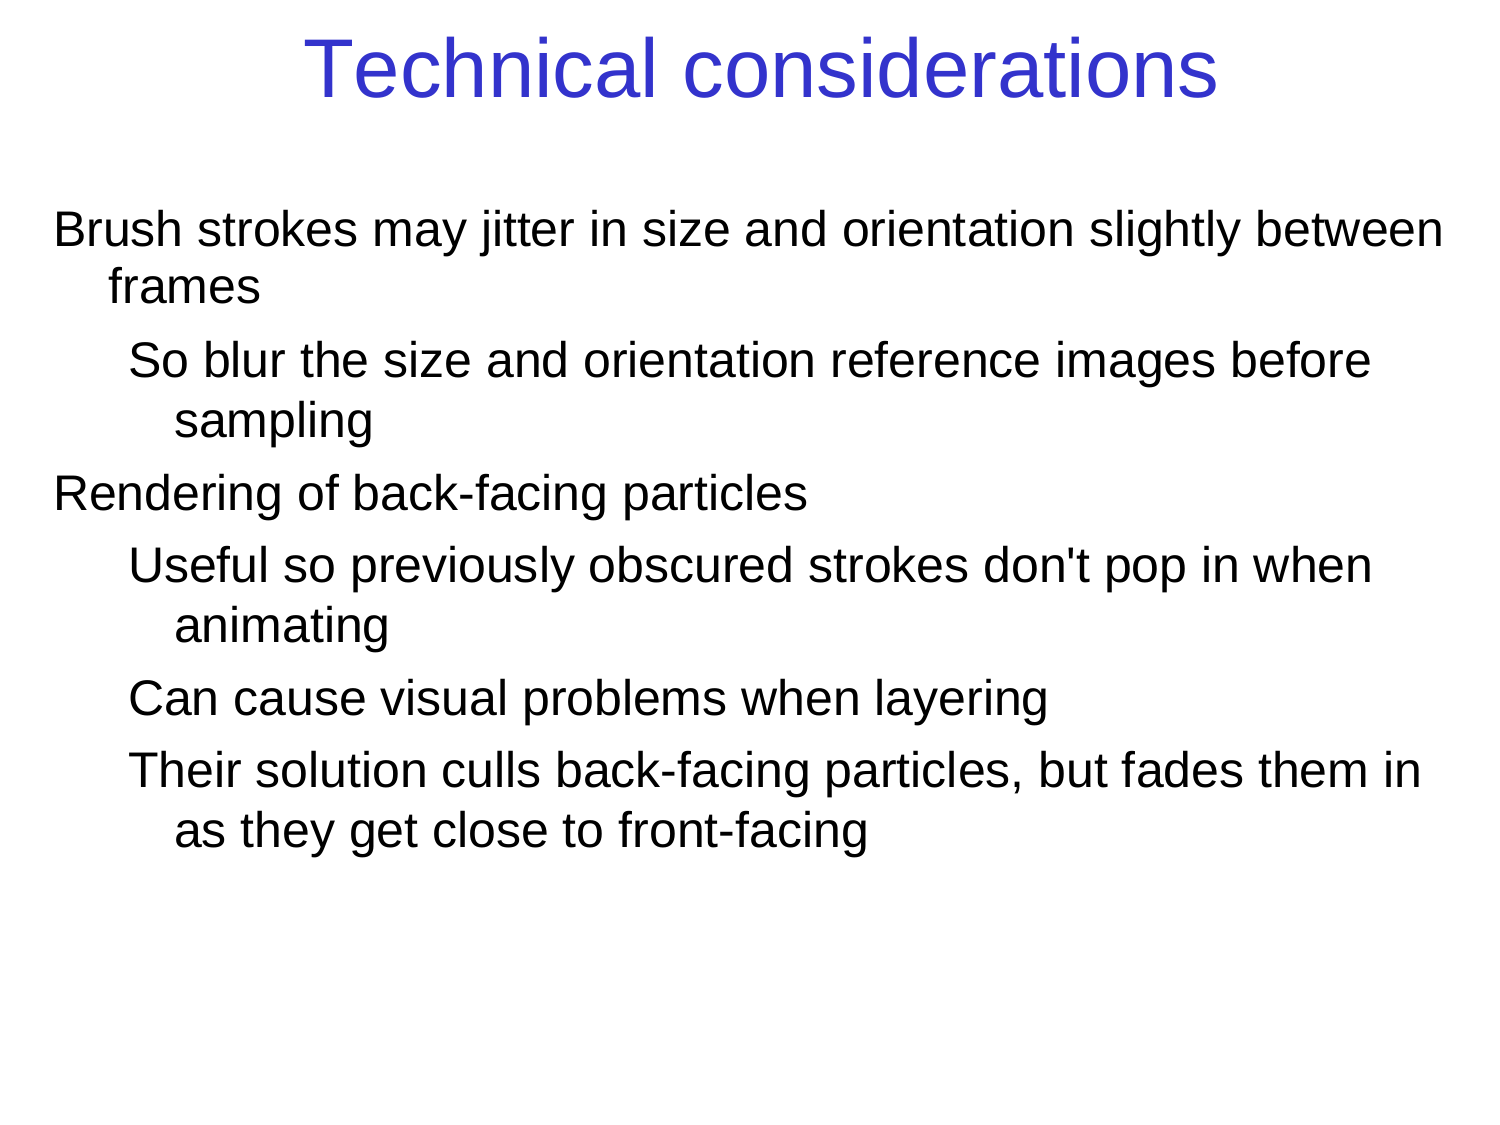

# Technical considerations
Brush strokes may jitter in size and orientation slightly between frames
So blur the size and orientation reference images before sampling
Rendering of back-facing particles
Useful so previously obscured strokes don't pop in when animating
Can cause visual problems when layering
Their solution culls back-facing particles, but fades them in as they get close to front-facing